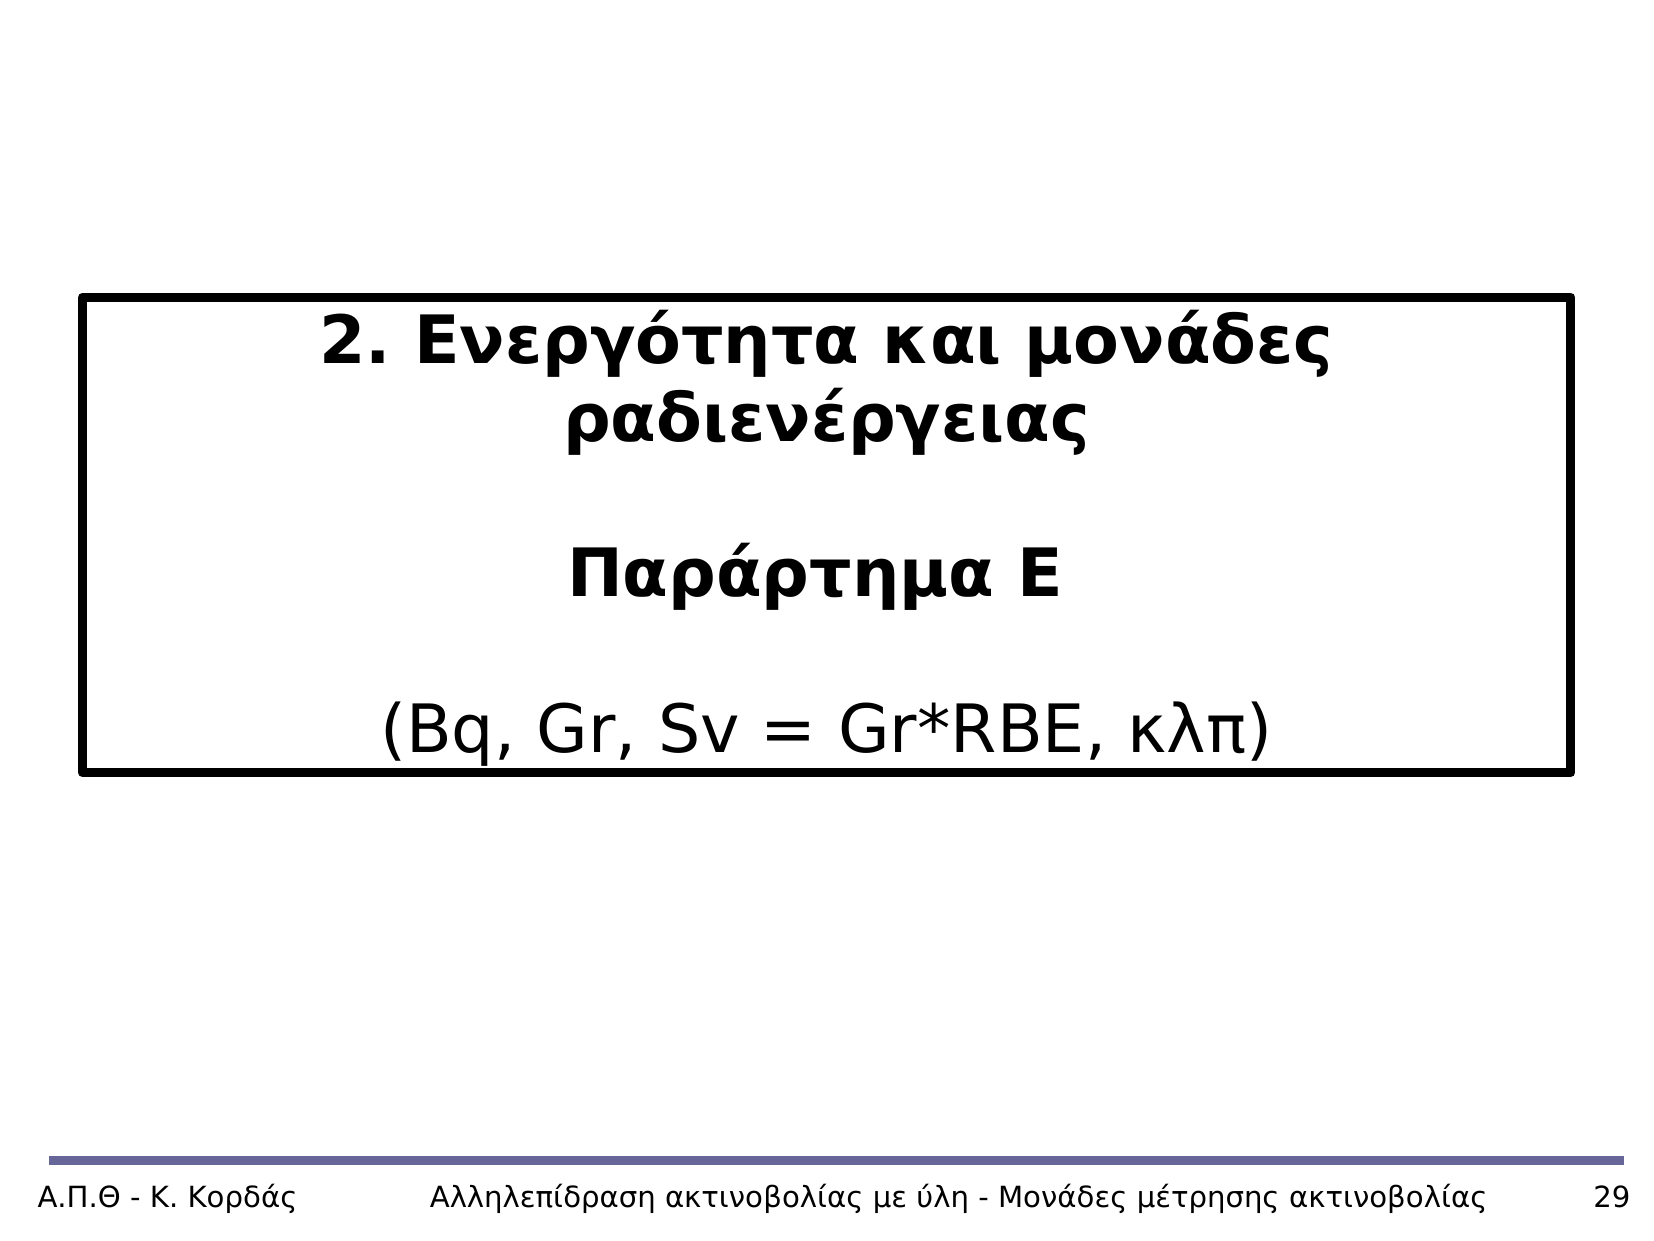

# 2. Ενεργότητα και μονάδες ραδιενέργειας
Παράρτημα Ε
(Bq, Gr, Sv = Gr*RBE, κλπ)
Α.Π.Θ - Κ. Κορδάς
Αλληλεπίδραση ακτινοβολίας με ύλη - Μονάδες μέτρησης ακτινοβολίας
29